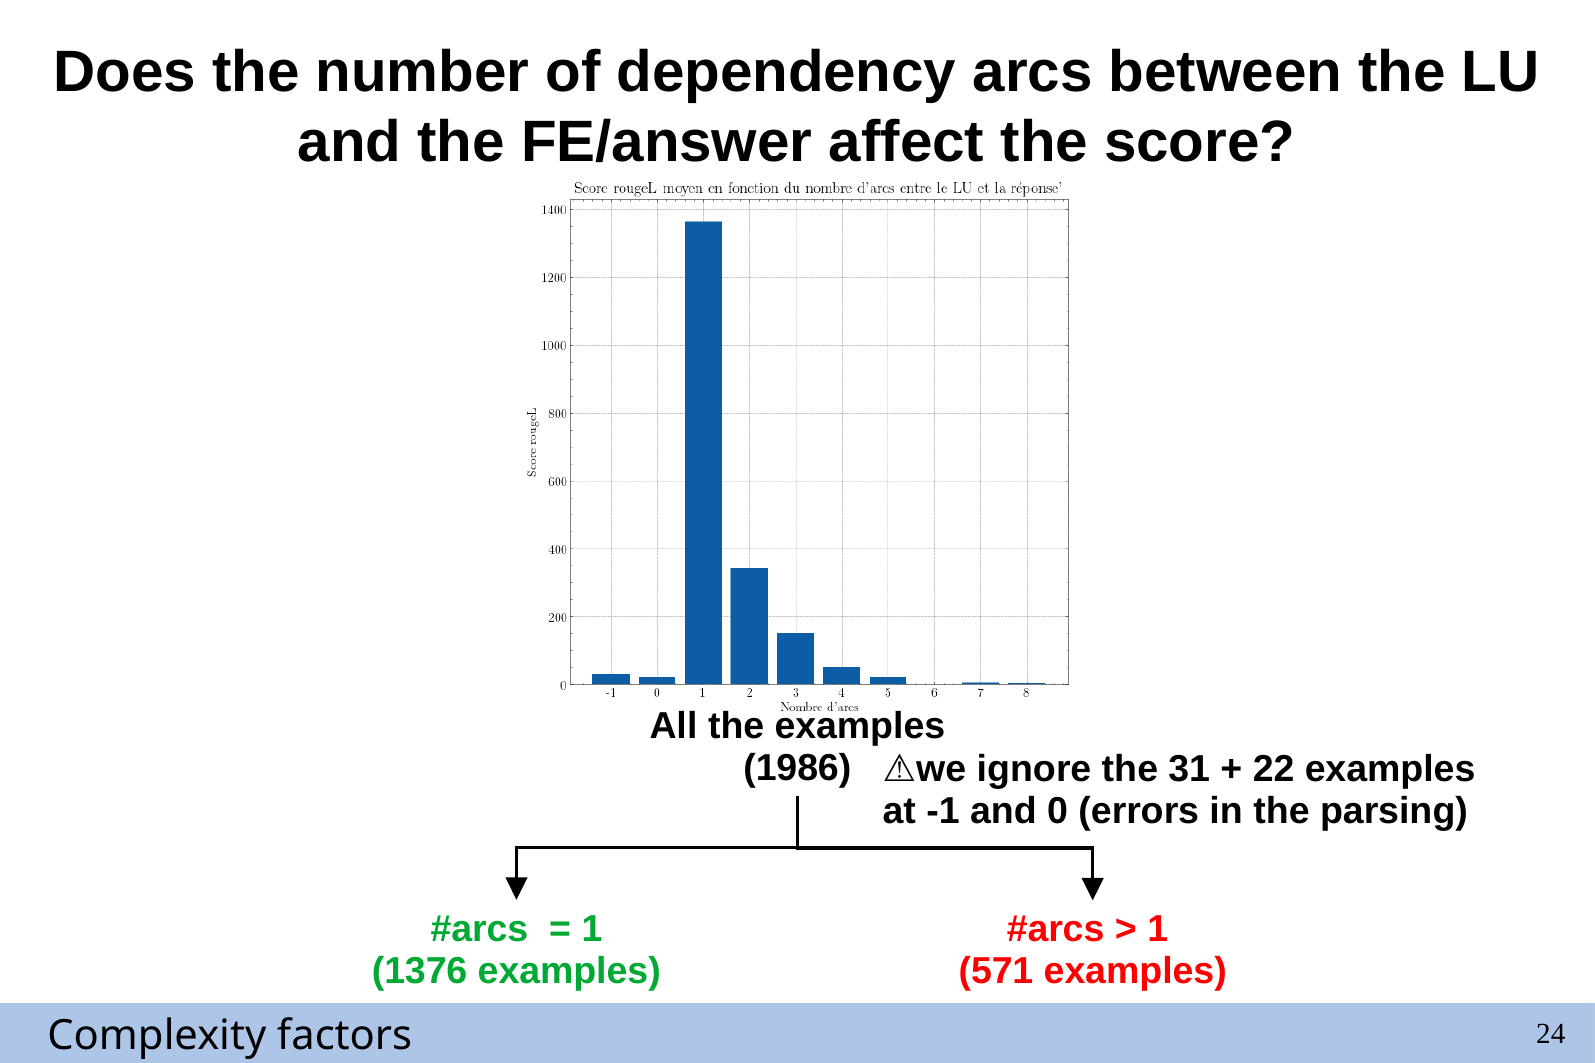

Does the number of dependency arcs between the LU and the FE/answer affect the score?
All the examples
(1986)
⚠️we ignore the 31 + 22 examples at -1 and 0 (errors in the parsing)
#arcs = 1
(1376 examples)
#arcs > 1
(571 examples)
# Complexity factors